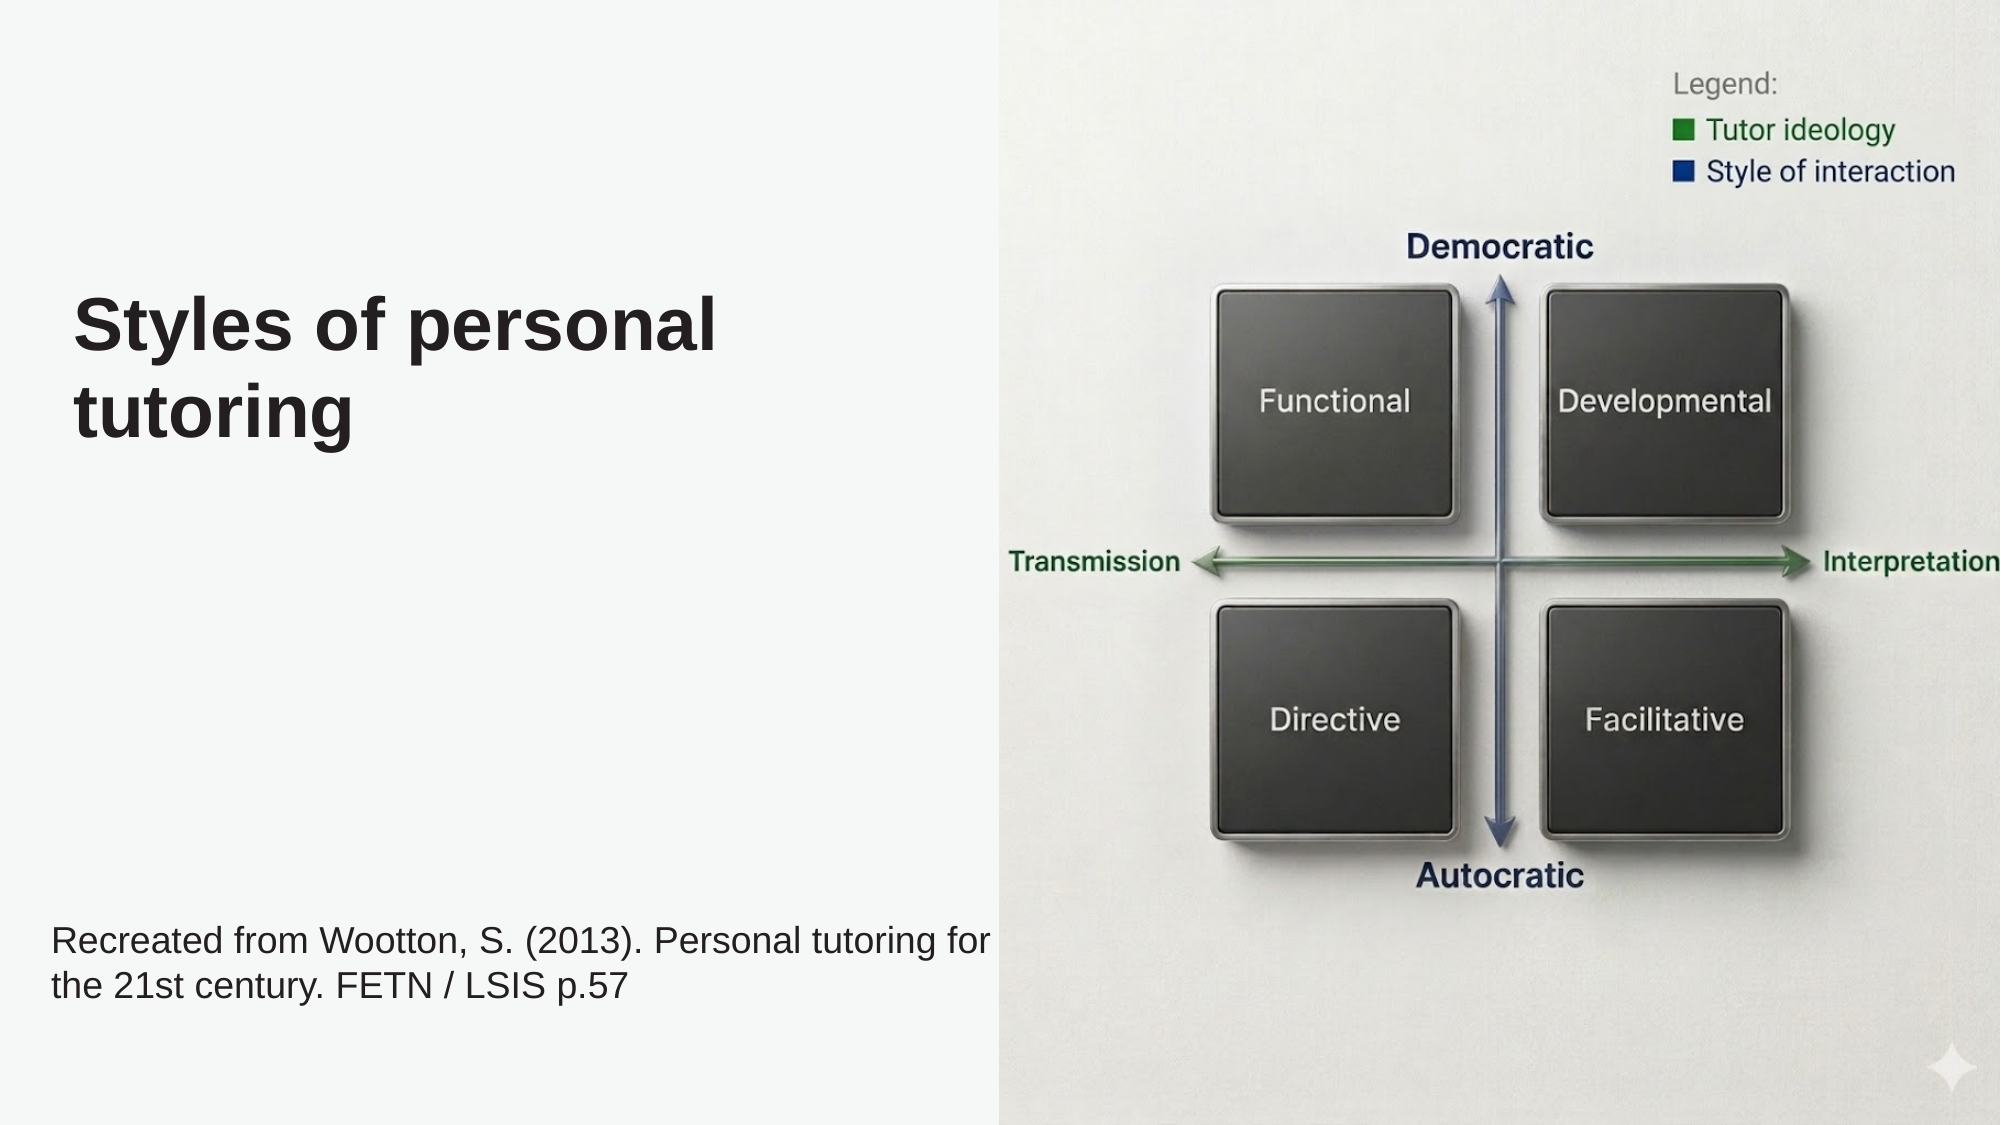

# Styles of personal tutoring
Recreated from Wootton, S. (2013). Personal tutoring for the 21st century. FETN / LSIS p.57